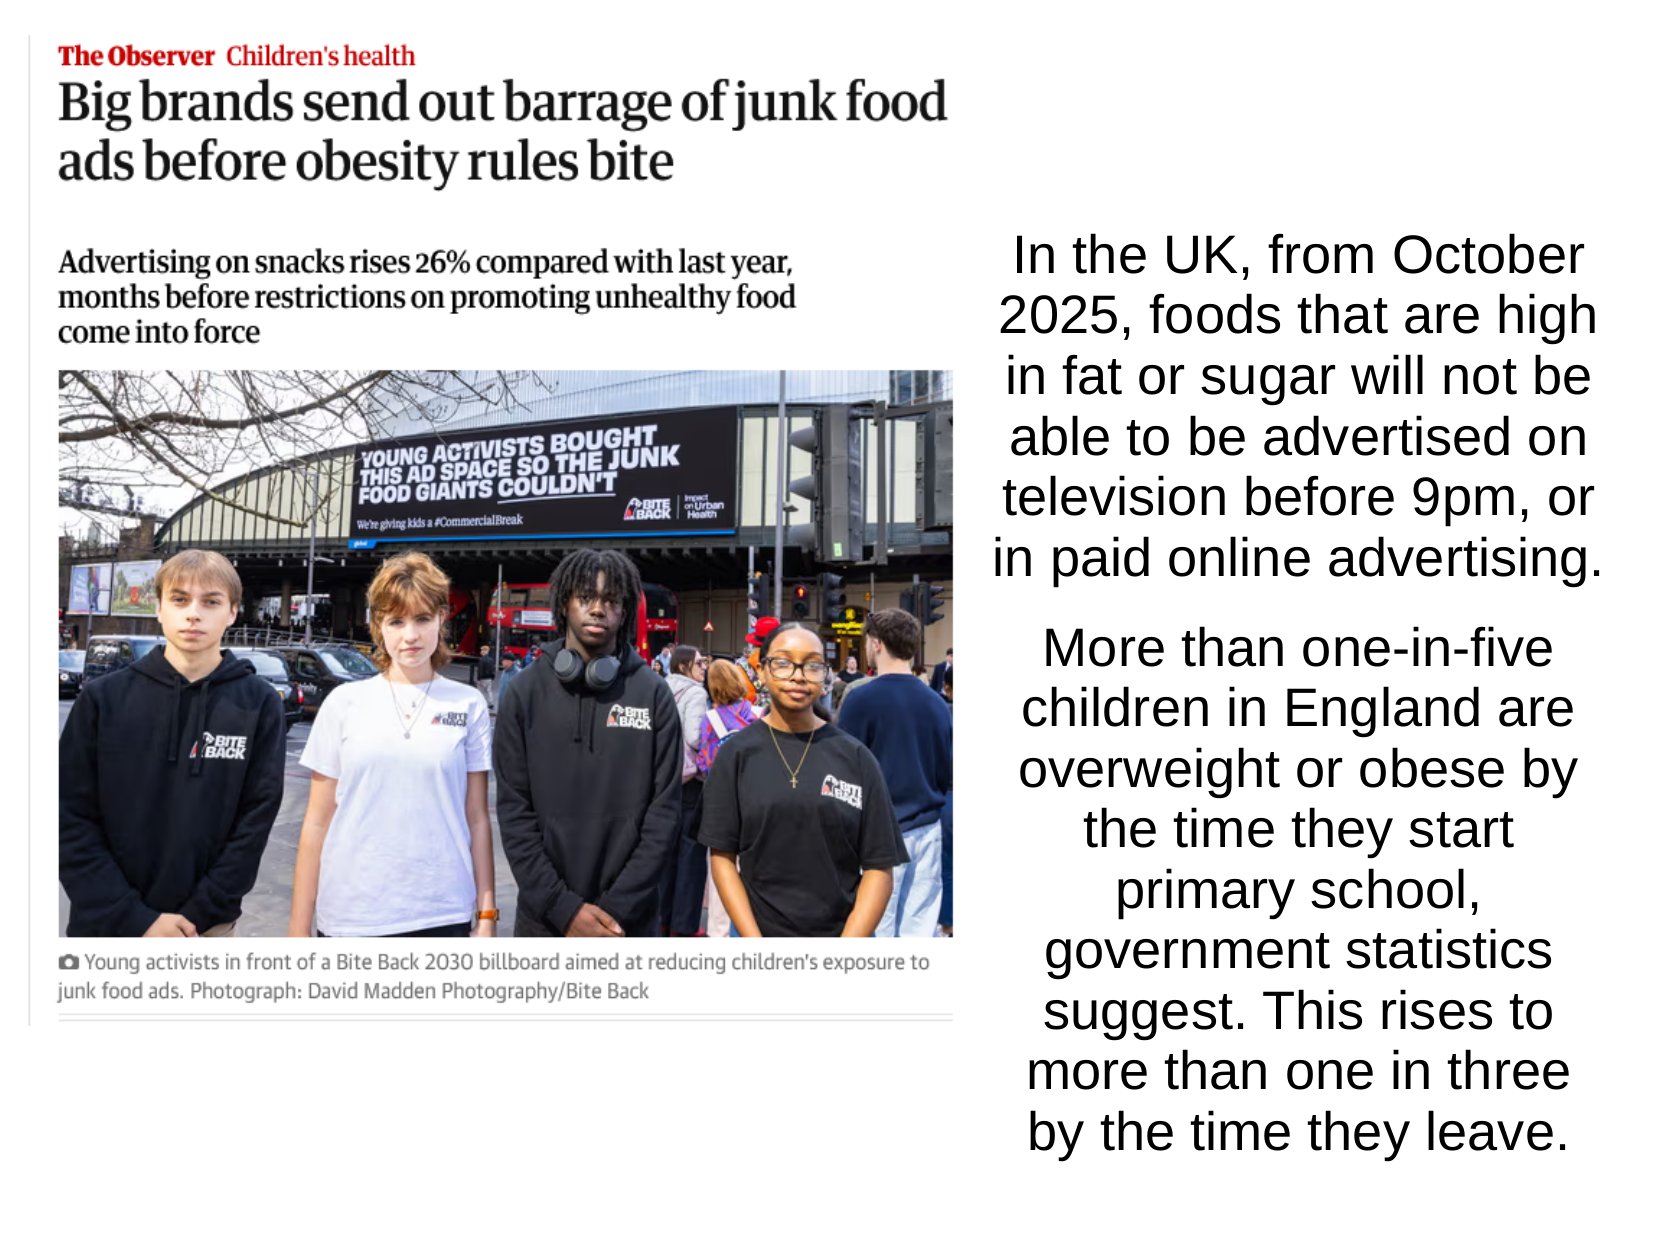

#
In the UK, from October 2025, foods that are high in fat or sugar will not be able to be advertised on television before 9pm, or in paid online advertising.
More than one-in-five children in England are overweight or obese by the time they start primary school, government statistics suggest. This rises to more than one in three by the time they leave.